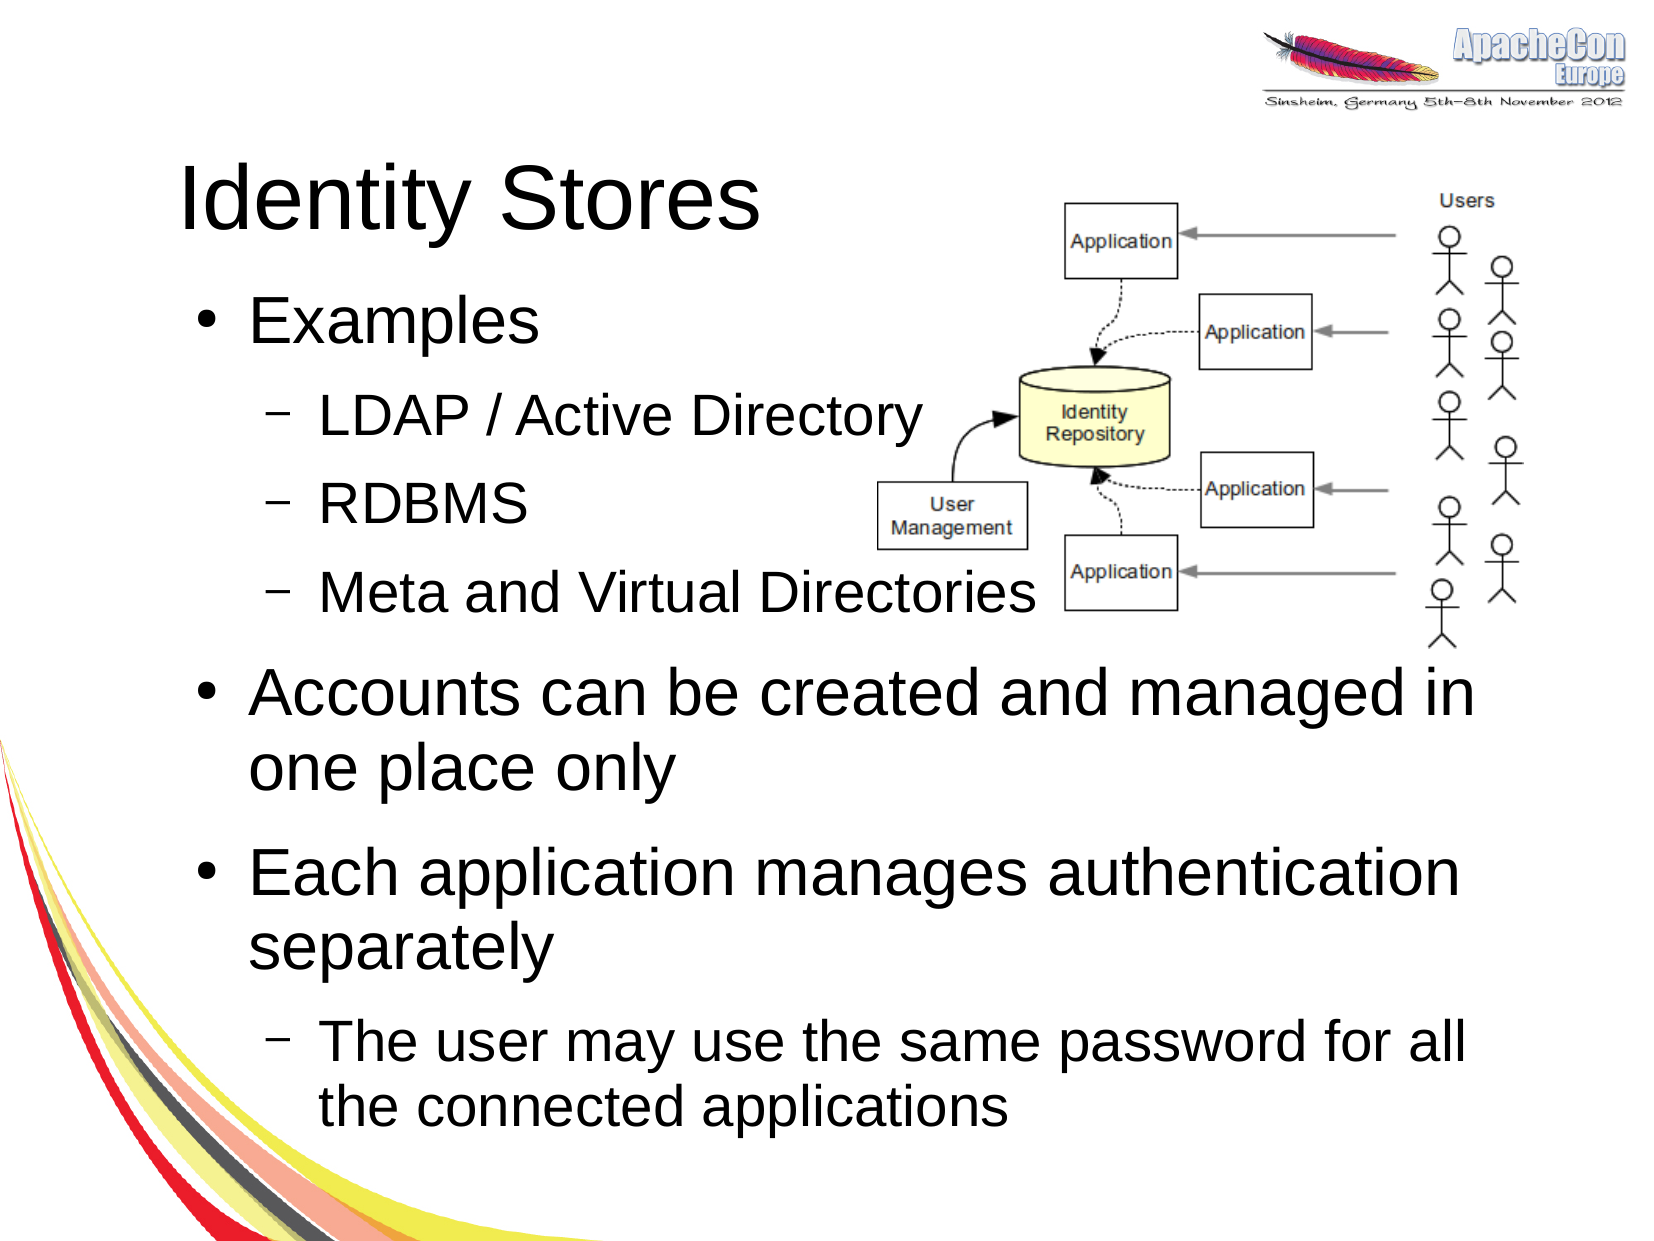

# Identity Stores
Examples
LDAP / Active Directory
RDBMS
Meta and Virtual Directories
Accounts can be created and managed in one place only
Each application manages authentication separately
The user may use the same password for all the connected applications